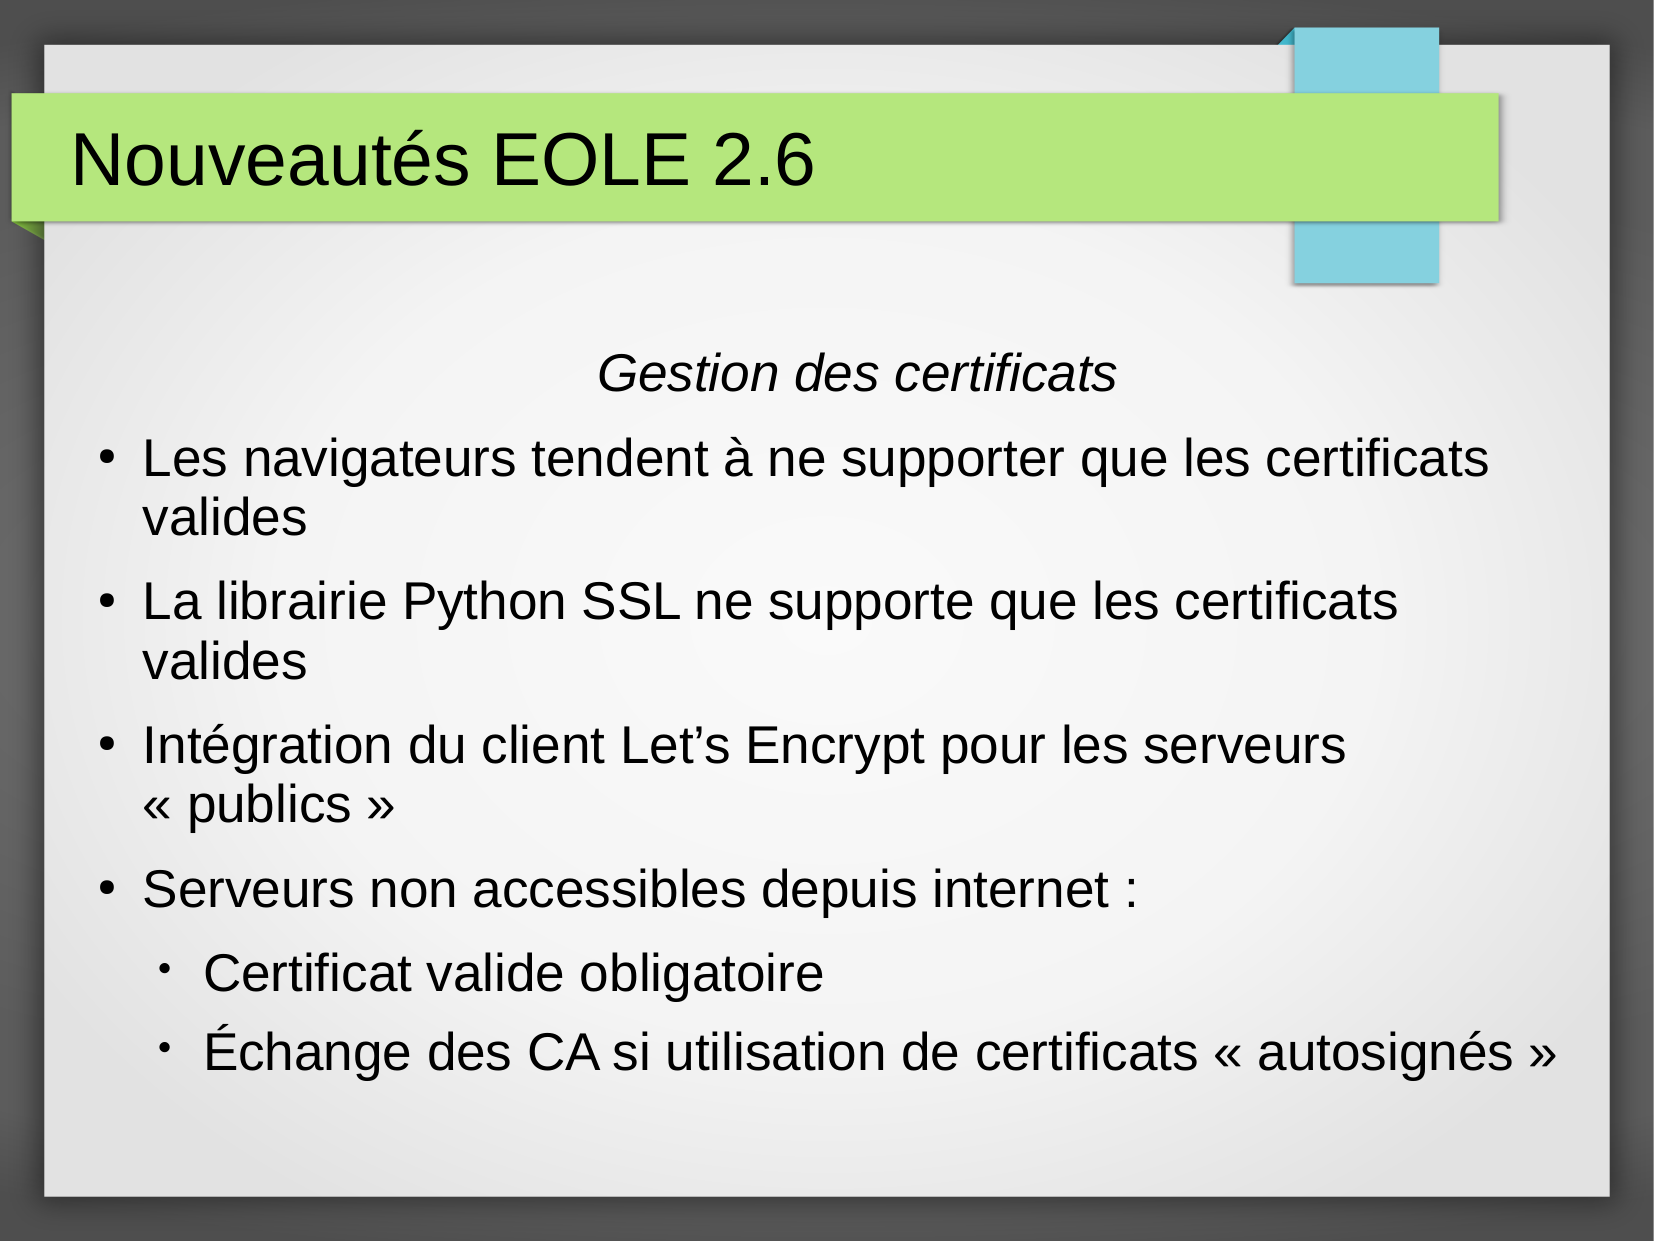

# Nouveautés EOLE 2.6
Gestion des certificats
Les navigateurs tendent à ne supporter que les certificats valides
La librairie Python SSL ne supporte que les certificats valides
Intégration du client Let’s Encrypt pour les serveurs « publics »
Serveurs non accessibles depuis internet :
Certificat valide obligatoire
Échange des CA si utilisation de certificats « autosignés »